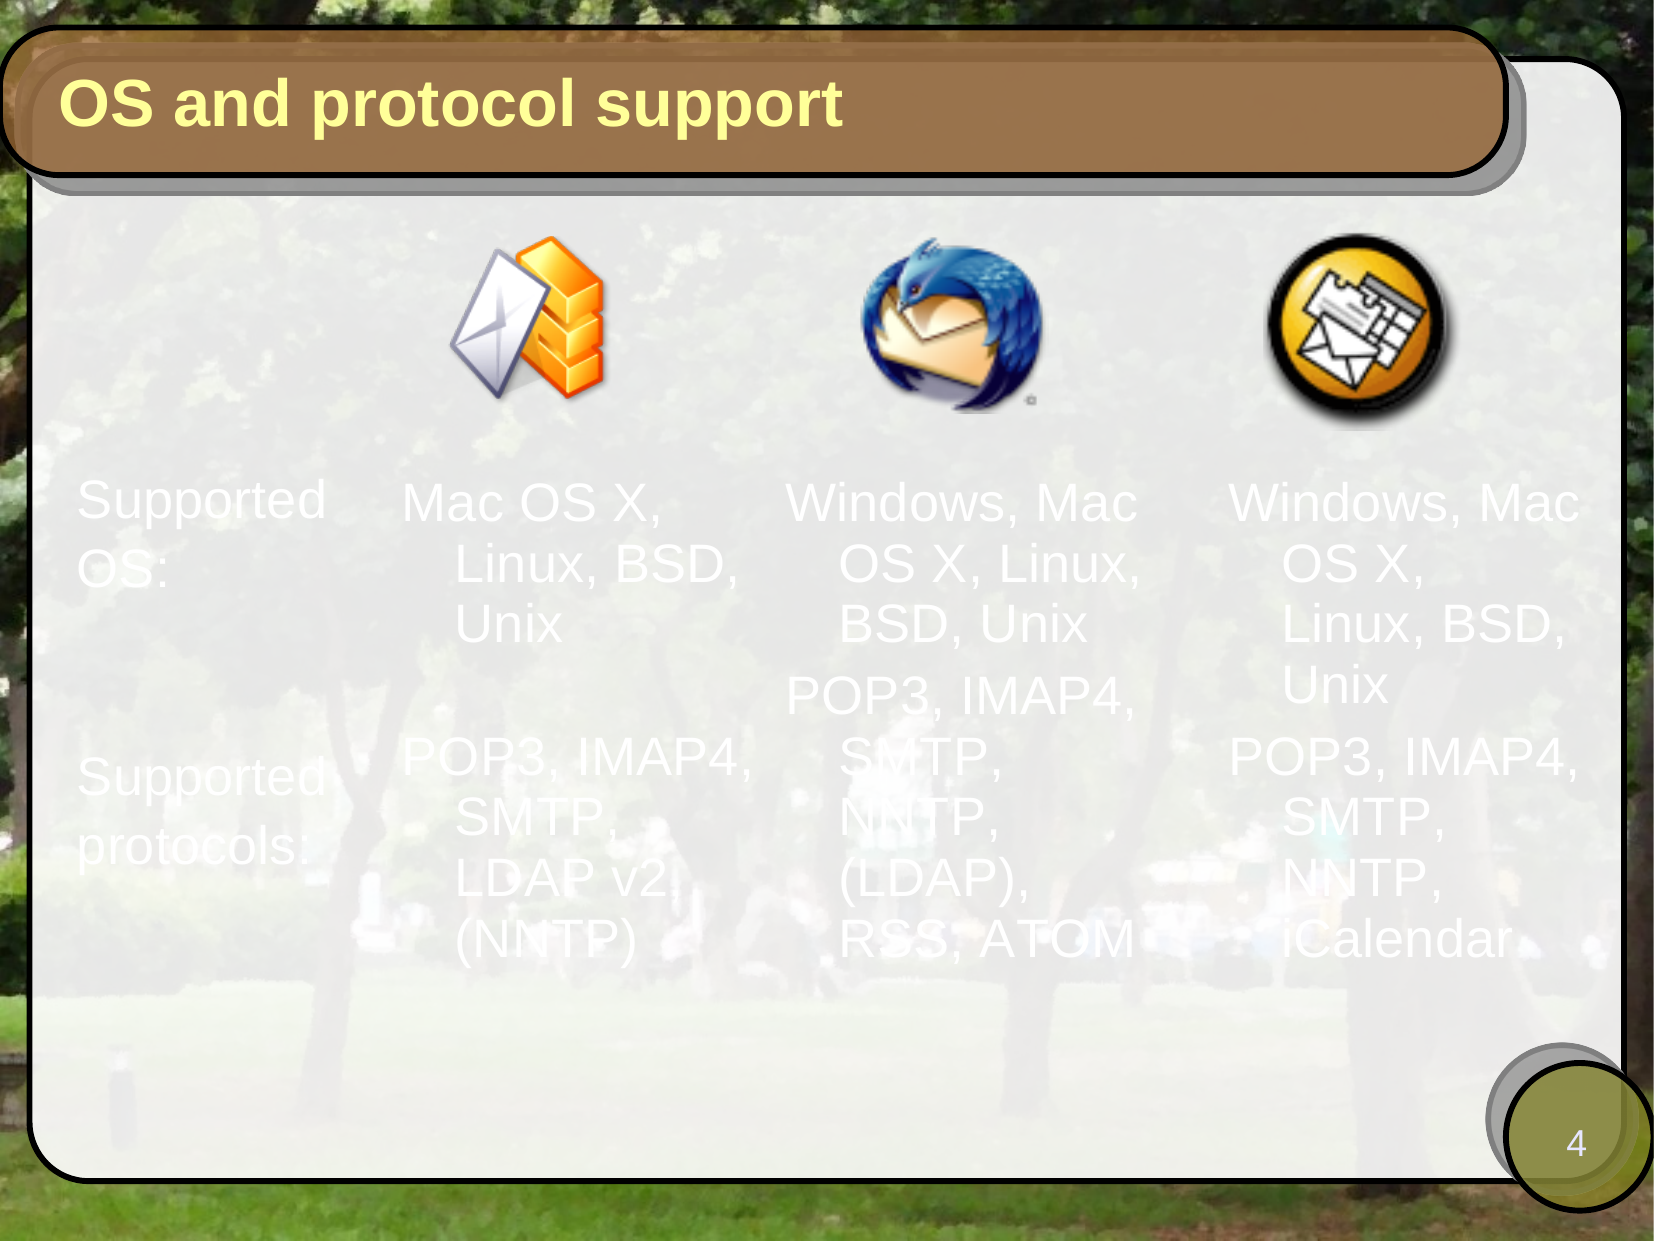

# OS and protocol support
Supported
OS:
Supported
protocols:
Mac OS X, Linux, BSD, Unix
POP3, IMAP4, SMTP,
LDAP v2, (NNTP)
Windows, Mac OS X, Linux, BSD, Unix
POP3, IMAP4, SMTP, NNTP, (LDAP),
RSS, ATOM
Windows, Mac OS X,
Linux, BSD, Unix
POP3, IMAP4, SMTP, NNTP, iCalendar
4